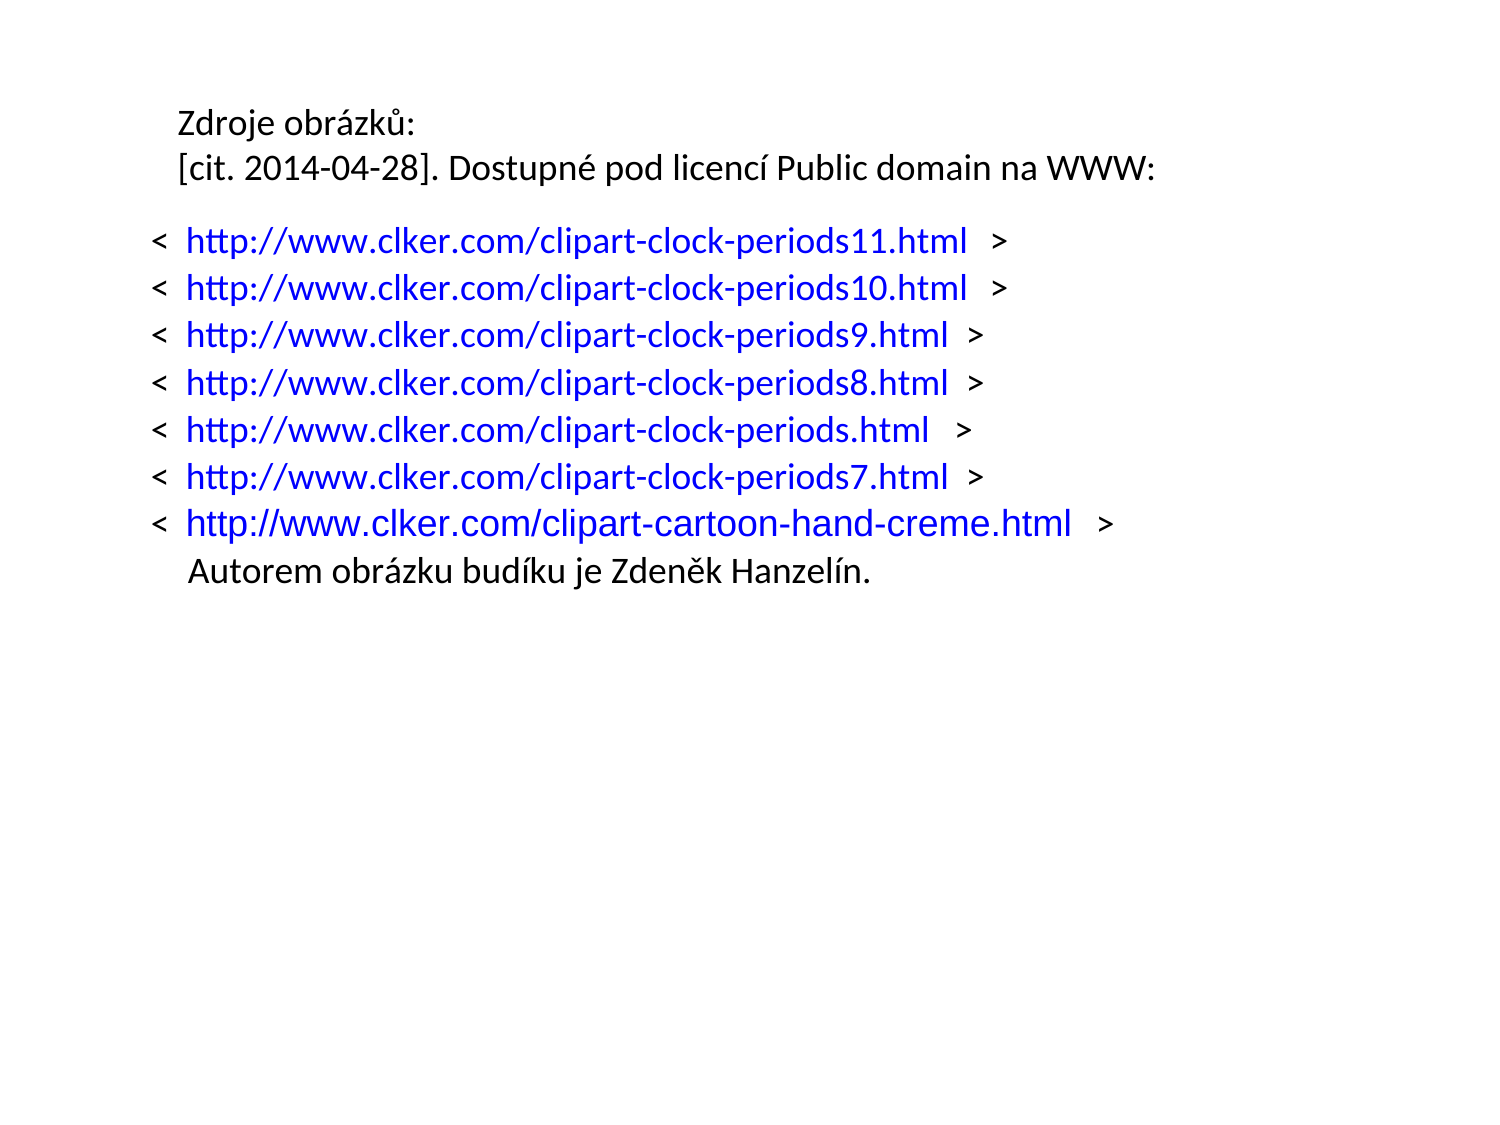

Zdroje obrázků:
[cit. 2014-04-28]. Dostupné pod licencí Public domain na WWW:
<
http://www.clker.com/clipart-clock-periods11.html
>
<
http://www.clker.com/clipart-clock-periods10.html
>
<
http://www.clker.com/clipart-clock-periods9.html
>
<
http://www.clker.com/clipart-clock-periods8.html
>
<
http://www.clker.com/clipart-clock-periods.html
>
<
http://www.clker.com/clipart-clock-periods7.html
>
<
http://www.clker.com/clipart-cartoon-hand-creme.html
>
Autorem obrázku budíku je Zdeněk Hanzelín.